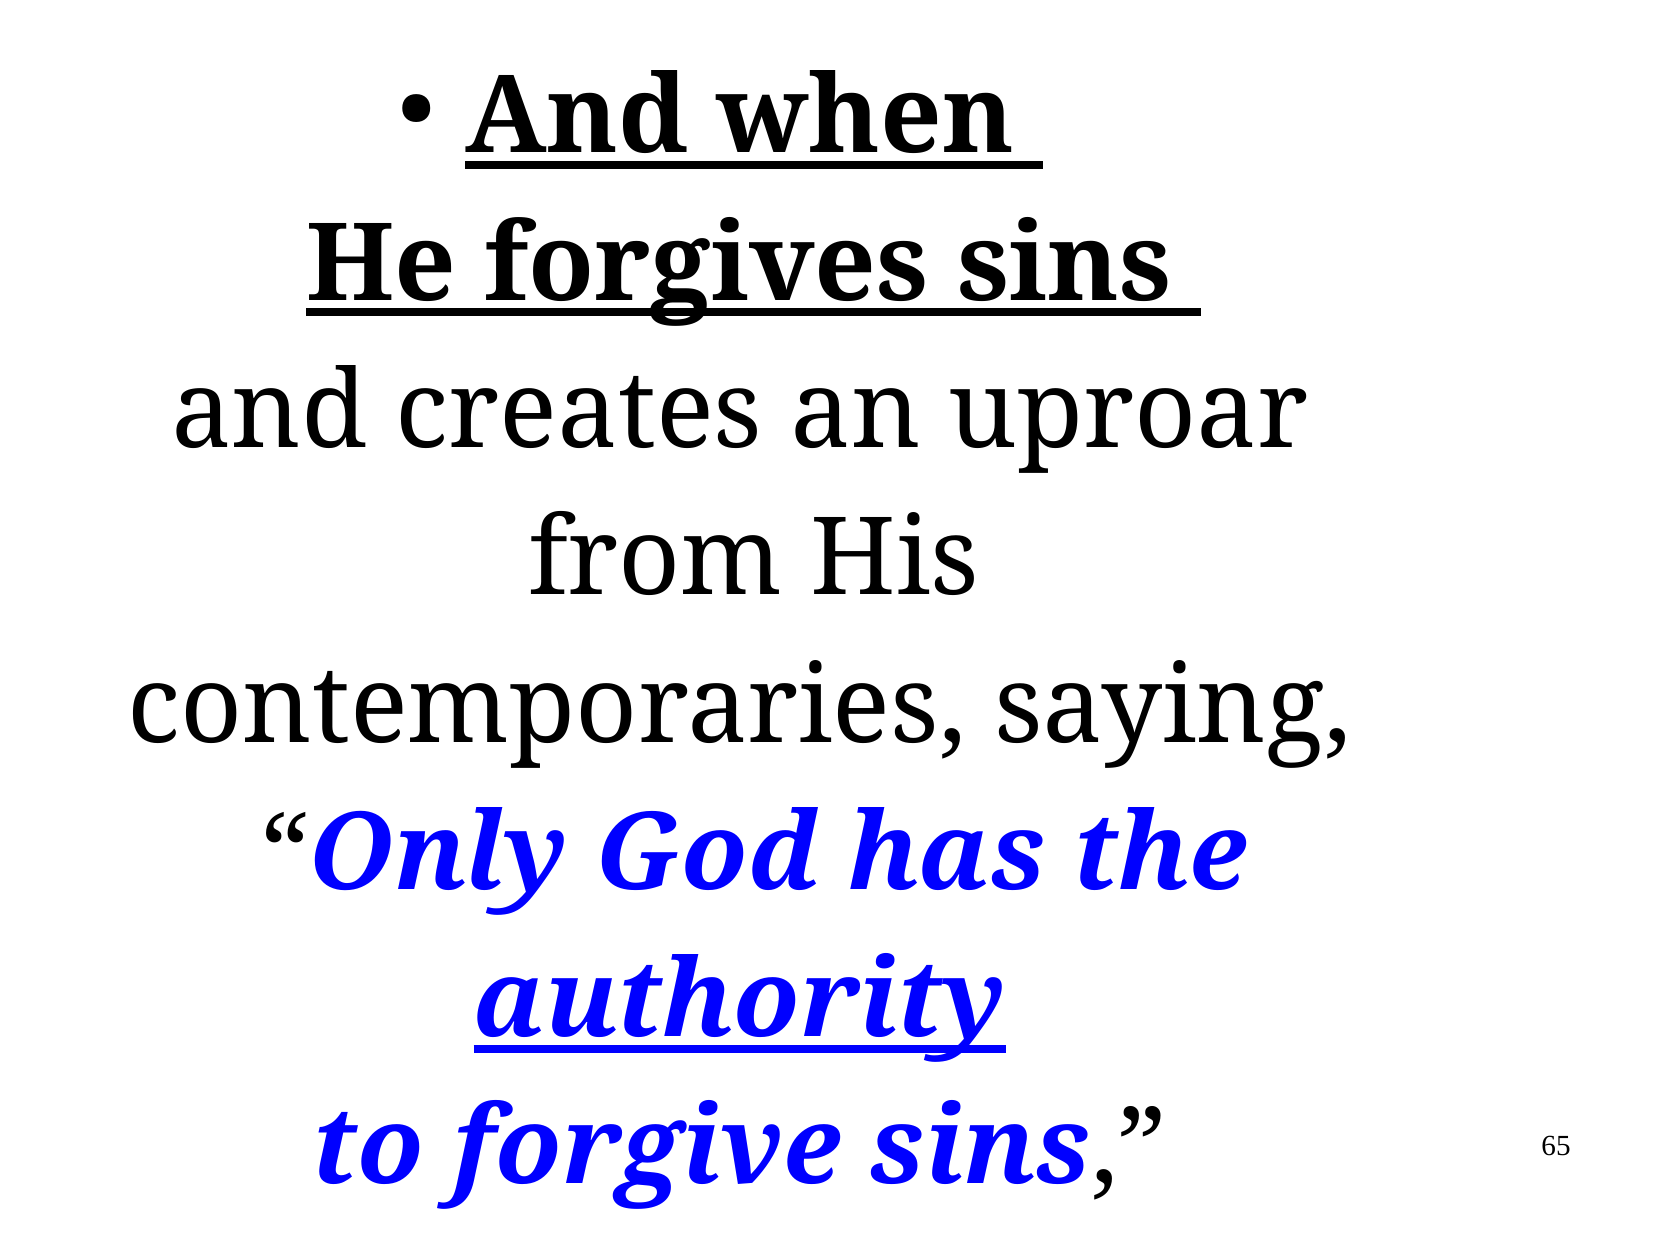

# And when He forgives sins and creates an uproar from His contemporaries, saying, “Only God has the authority to forgive sins,”
65